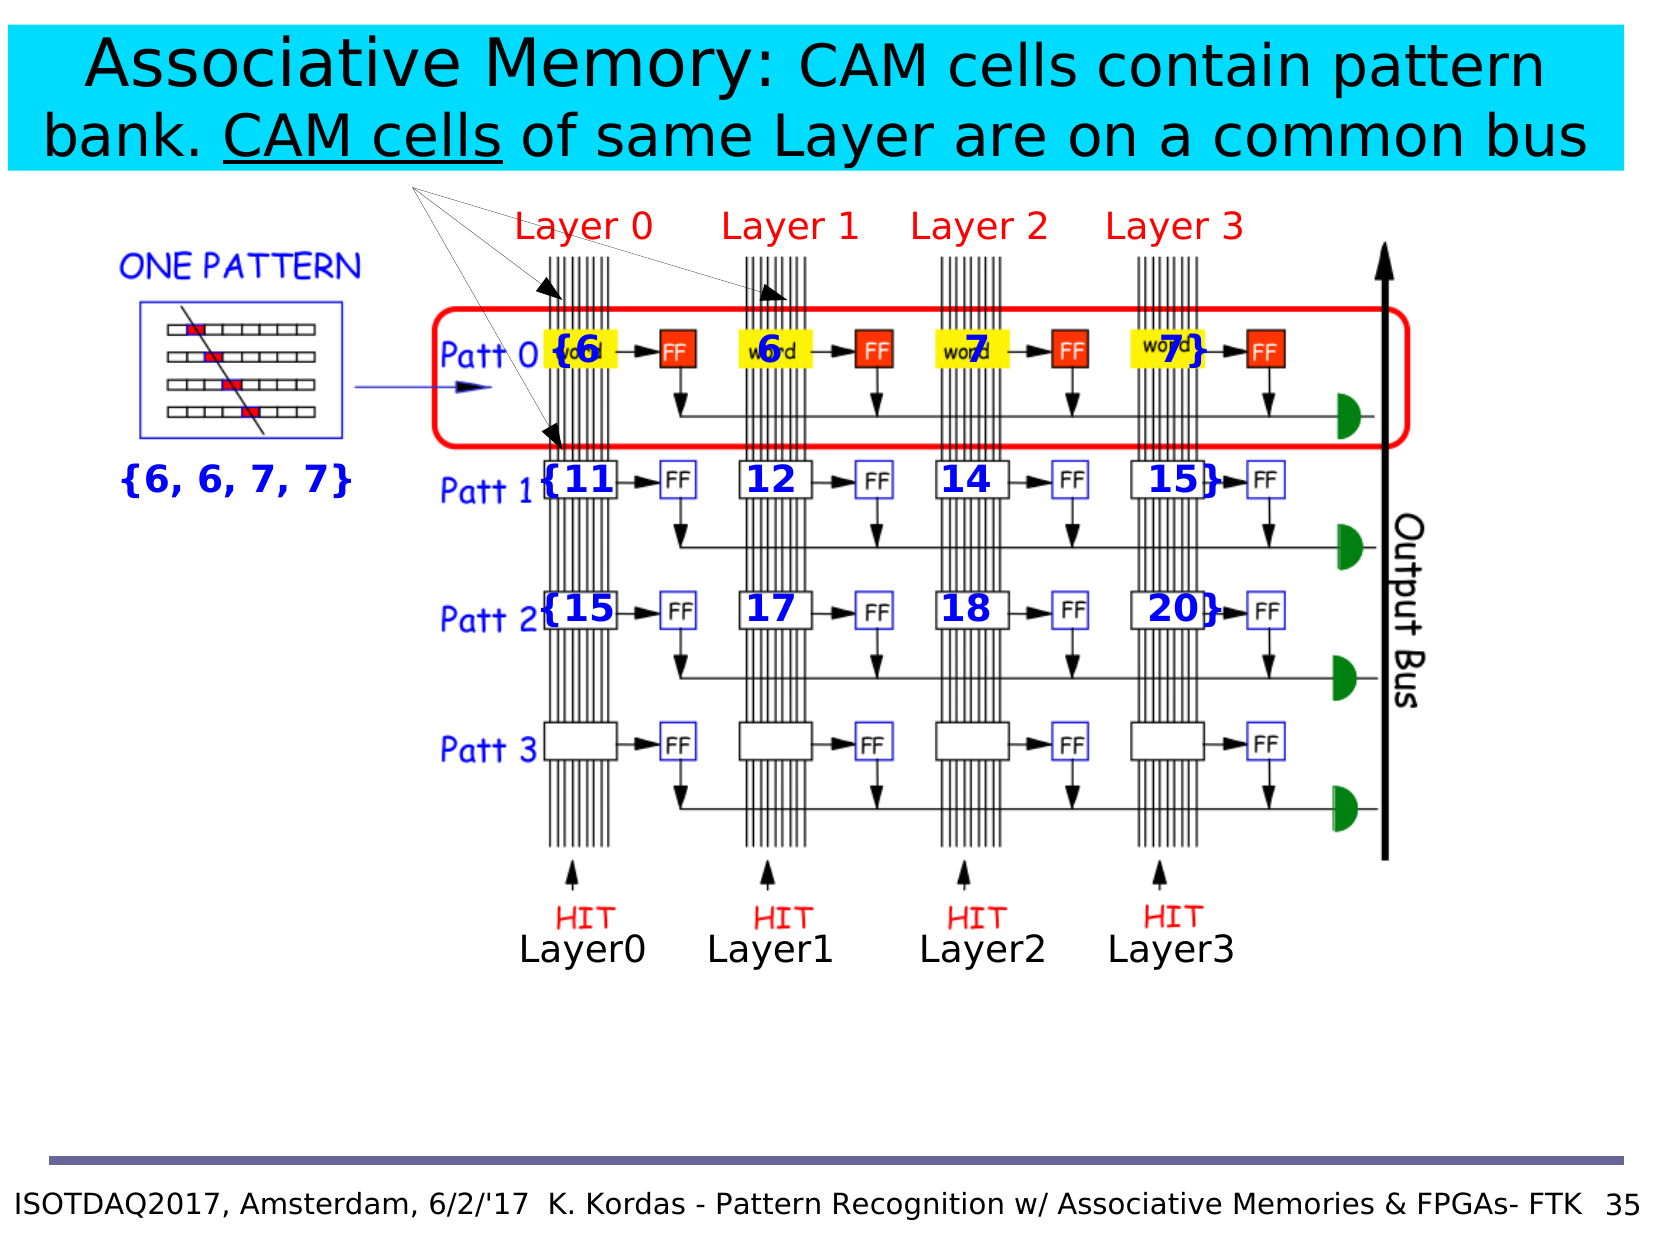

# Associative Memory: CAM cells contain pattern bank. CAM cells of same Layer are on a common bus
Layer 0
Layer 1
Layer 2
Layer 3
{6 6 7 7}
{6, 6, 7, 7}
{11 12 14 15}
{15 17 18 20}
Layer0 Layer1 Layer2 Layer3
ISOTDAQ2017, Amsterdam, 6/2/'17
K. Kordas - Pattern Recognition w/ Associative Memories & FPGAs- FTK
35